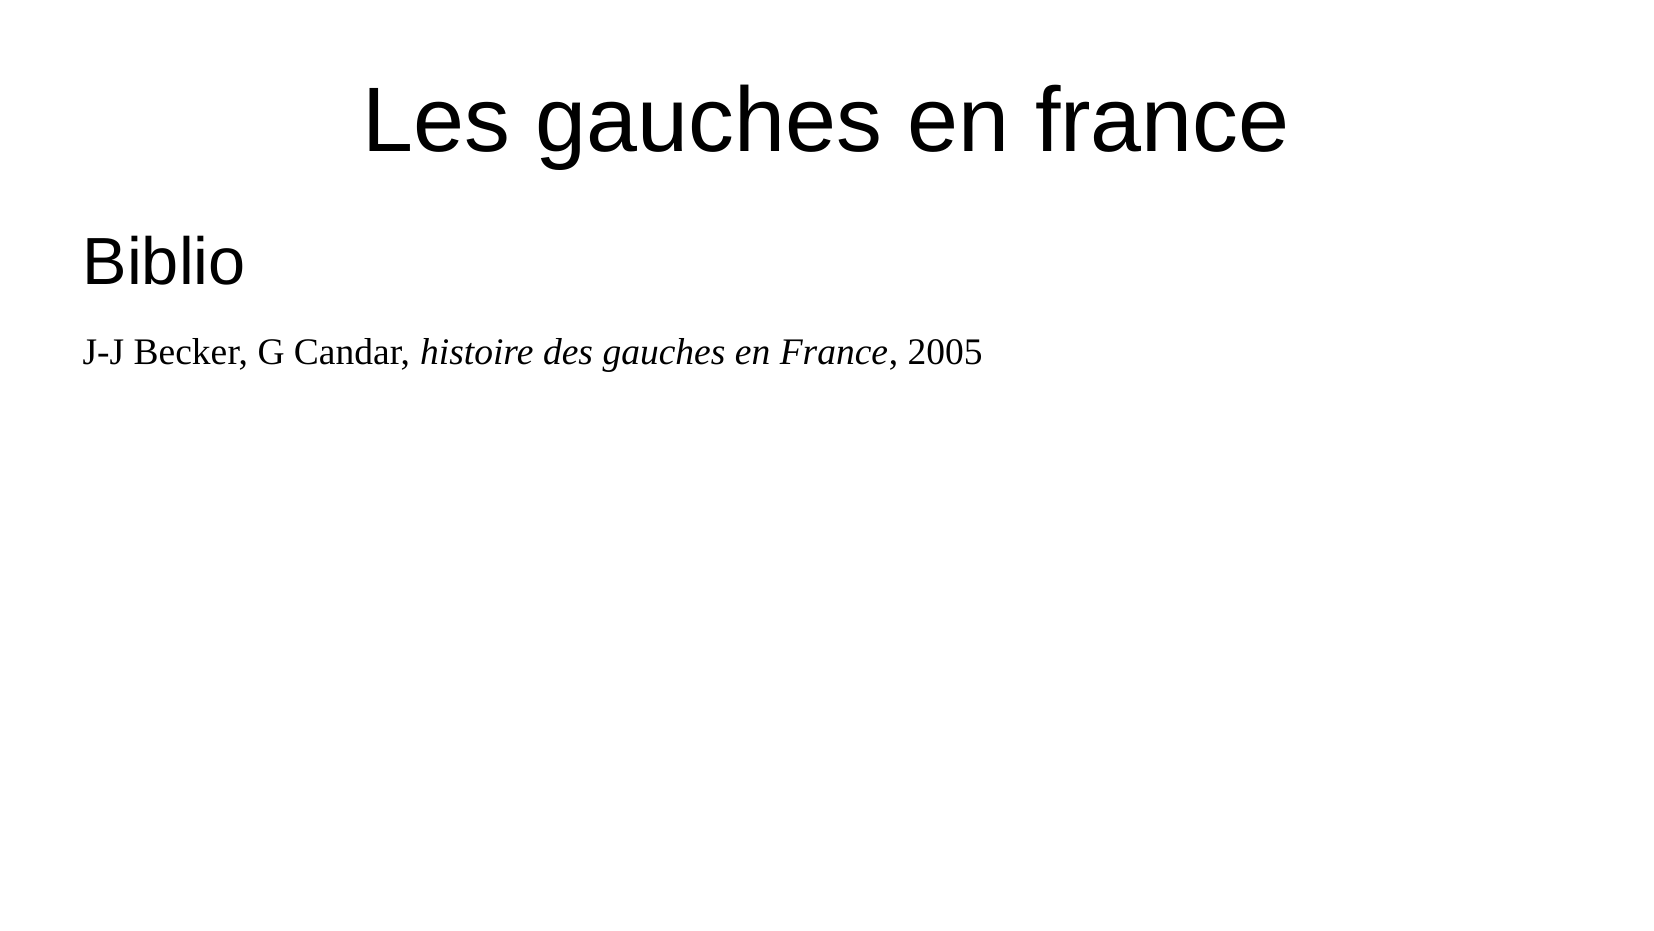

# Les gauches en france
Biblio
J-J Becker, G Candar, histoire des gauches en France, 2005